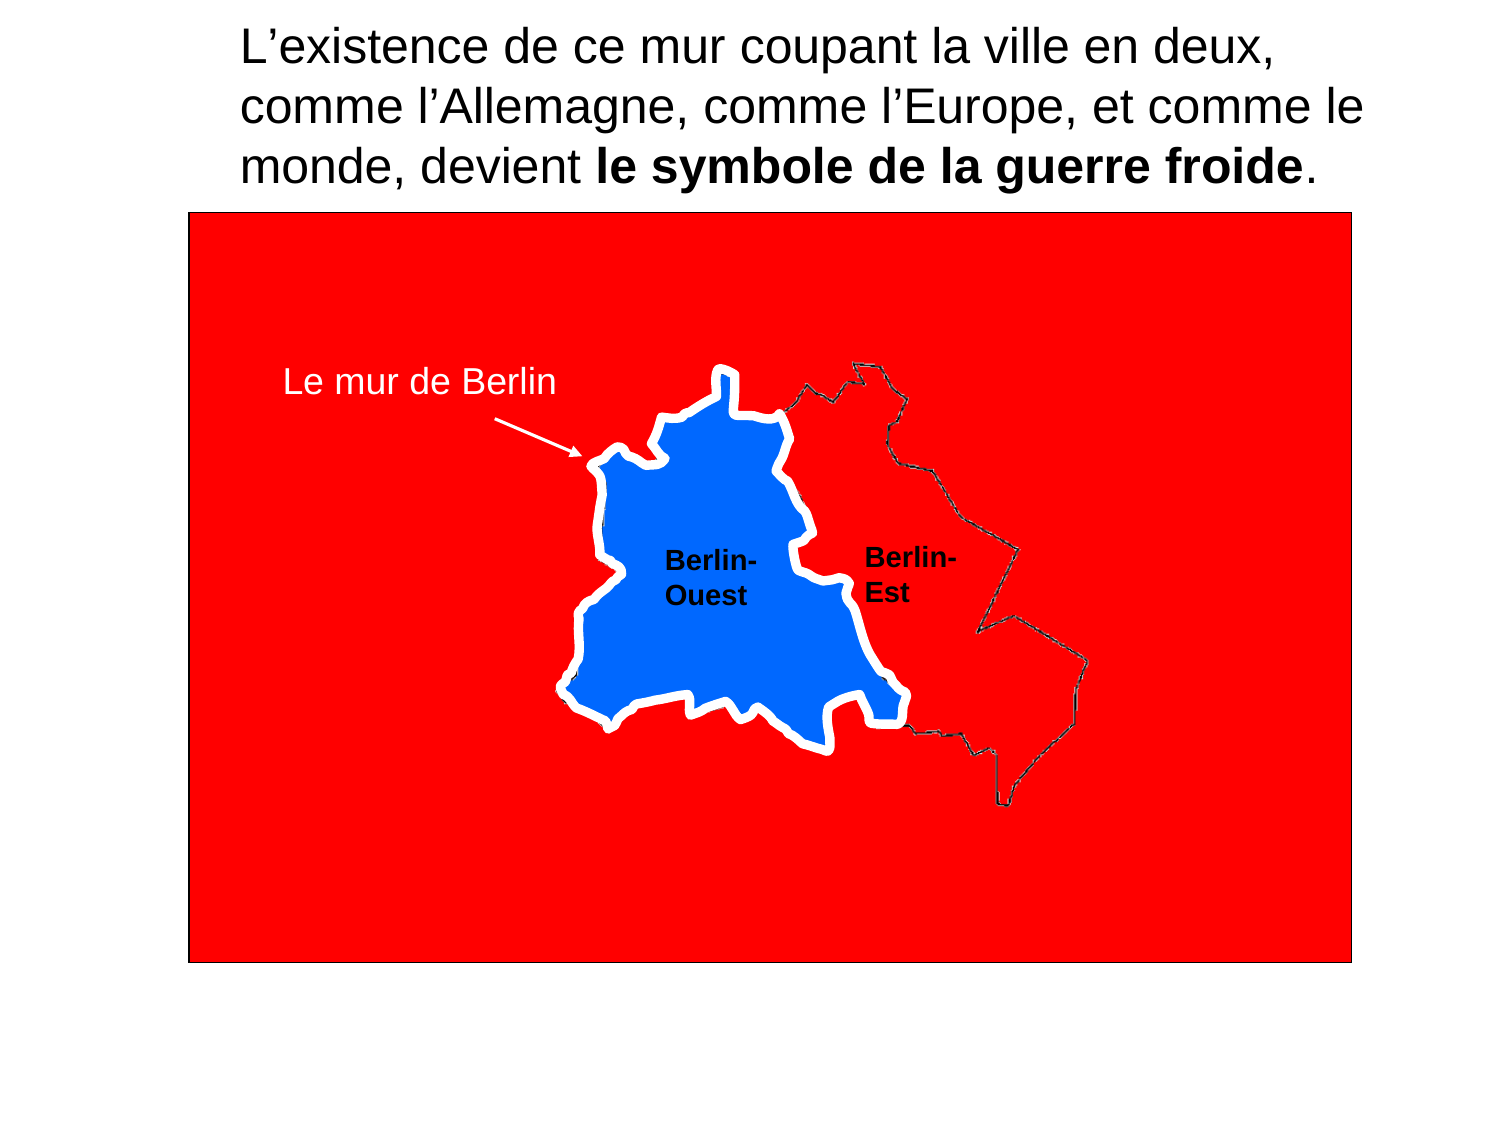

L’existence de ce mur coupant la ville en deux, comme l’Allemagne, comme l’Europe, et comme le monde, devient le symbole de la guerre froide.
Le mur de Berlin
Berlin-Est
Berlin-Ouest